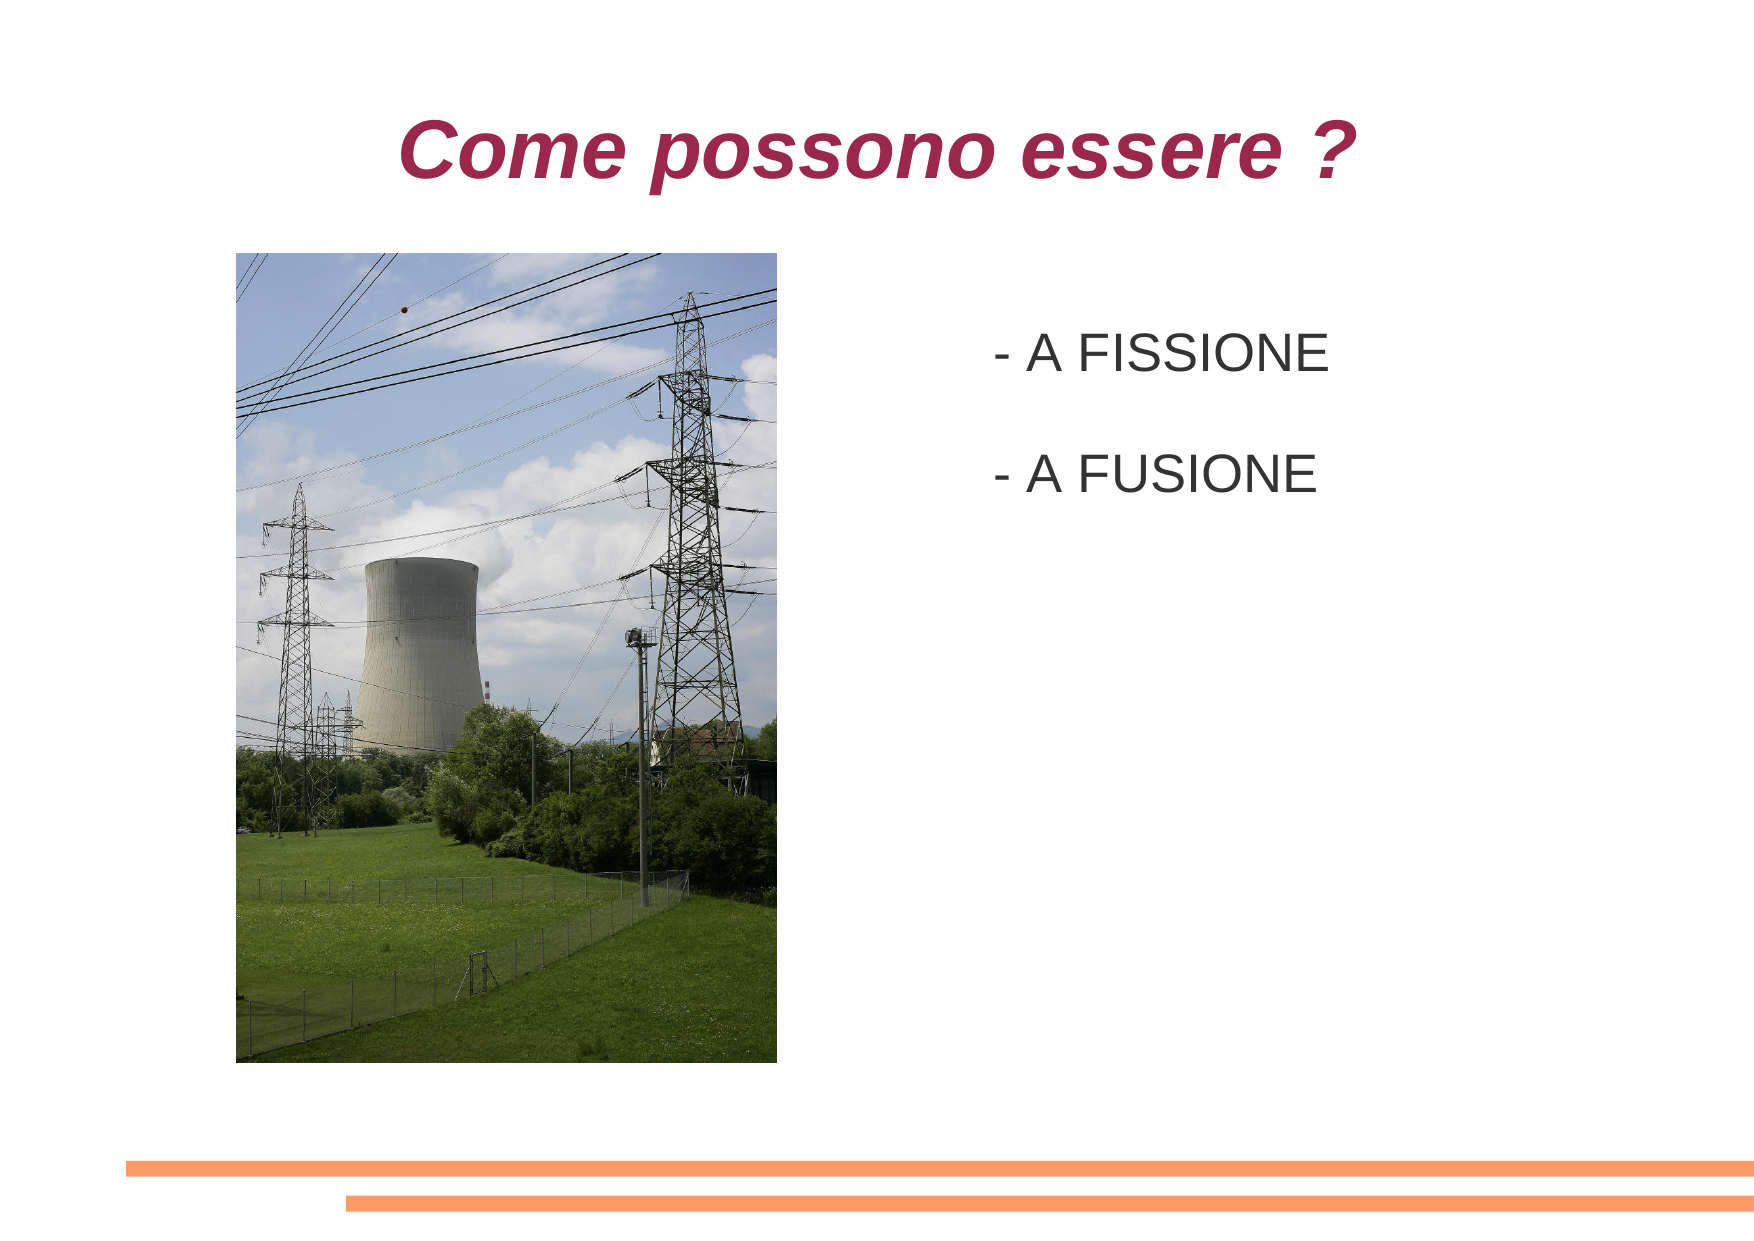

# Come possono essere ?
- A FISSIONE
- A FUSIONE